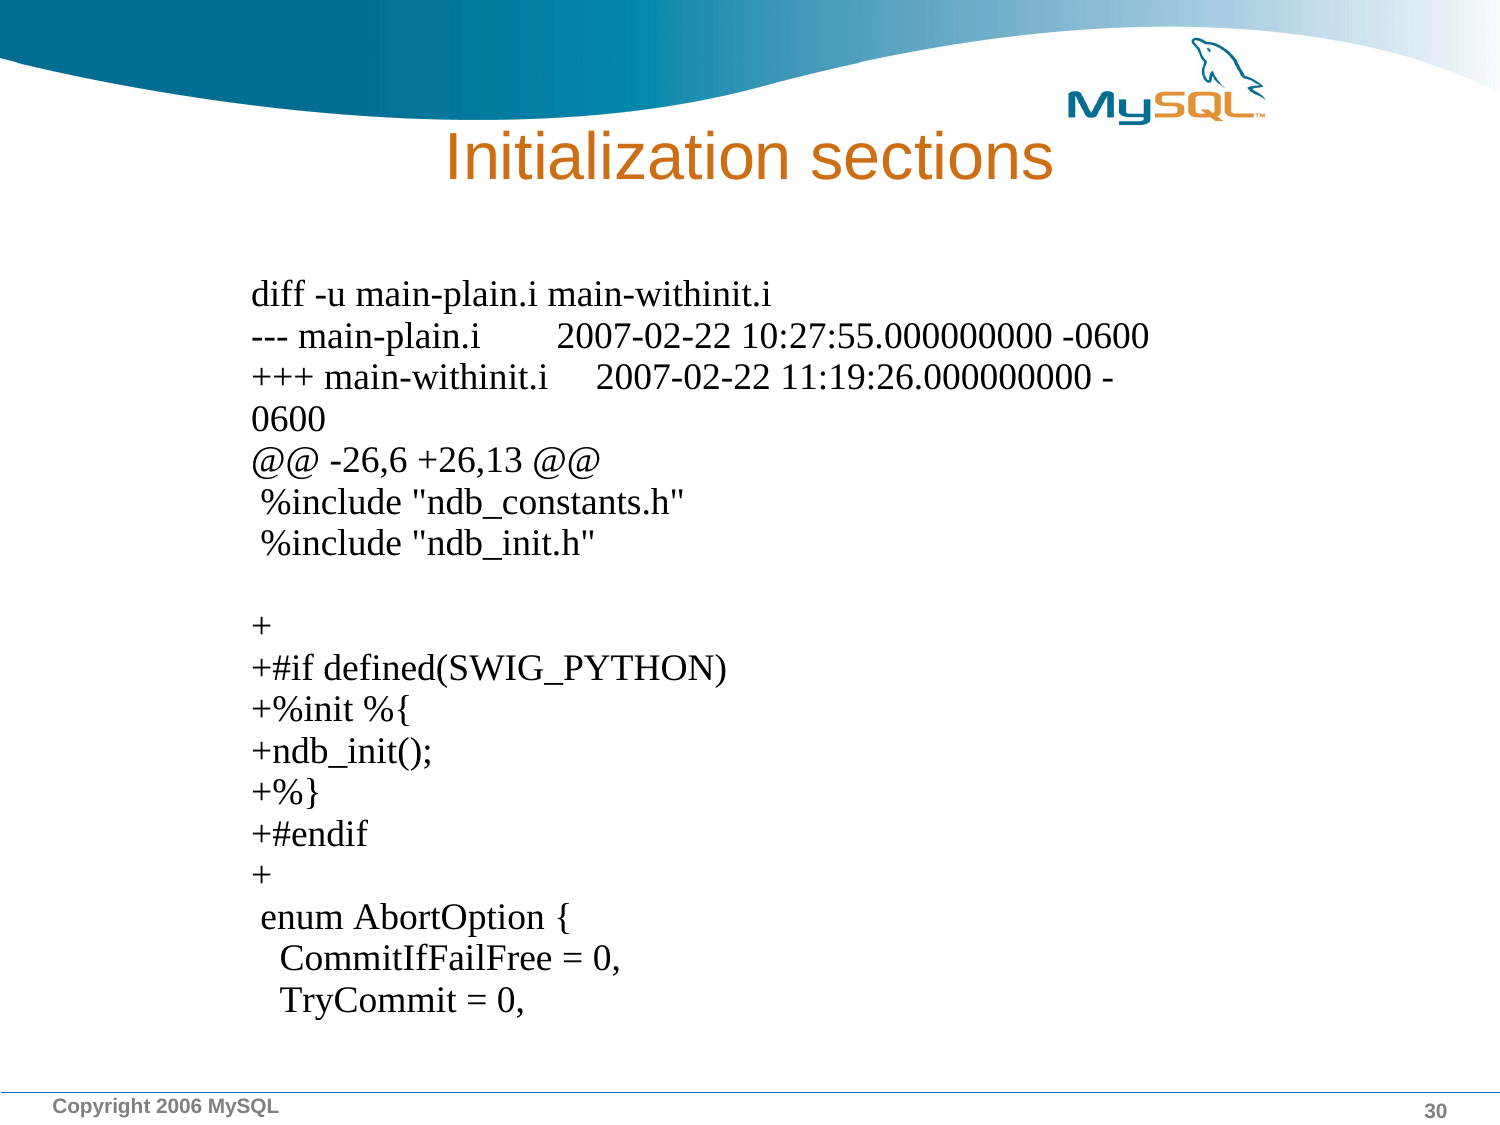

# Initialization sections
diff -u main-plain.i main-withinit.i
--- main-plain.i 2007-02-22 10:27:55.000000000 -0600
+++ main-withinit.i 2007-02-22 11:19:26.000000000 -0600
@@ -26,6 +26,13 @@
 %include "ndb_constants.h"
 %include "ndb_init.h"
+
+#if defined(SWIG_PYTHON)
+%init %{
+ndb_init();
+%}
+#endif
+
 enum AbortOption {
 CommitIfFailFree = 0,
 TryCommit = 0,